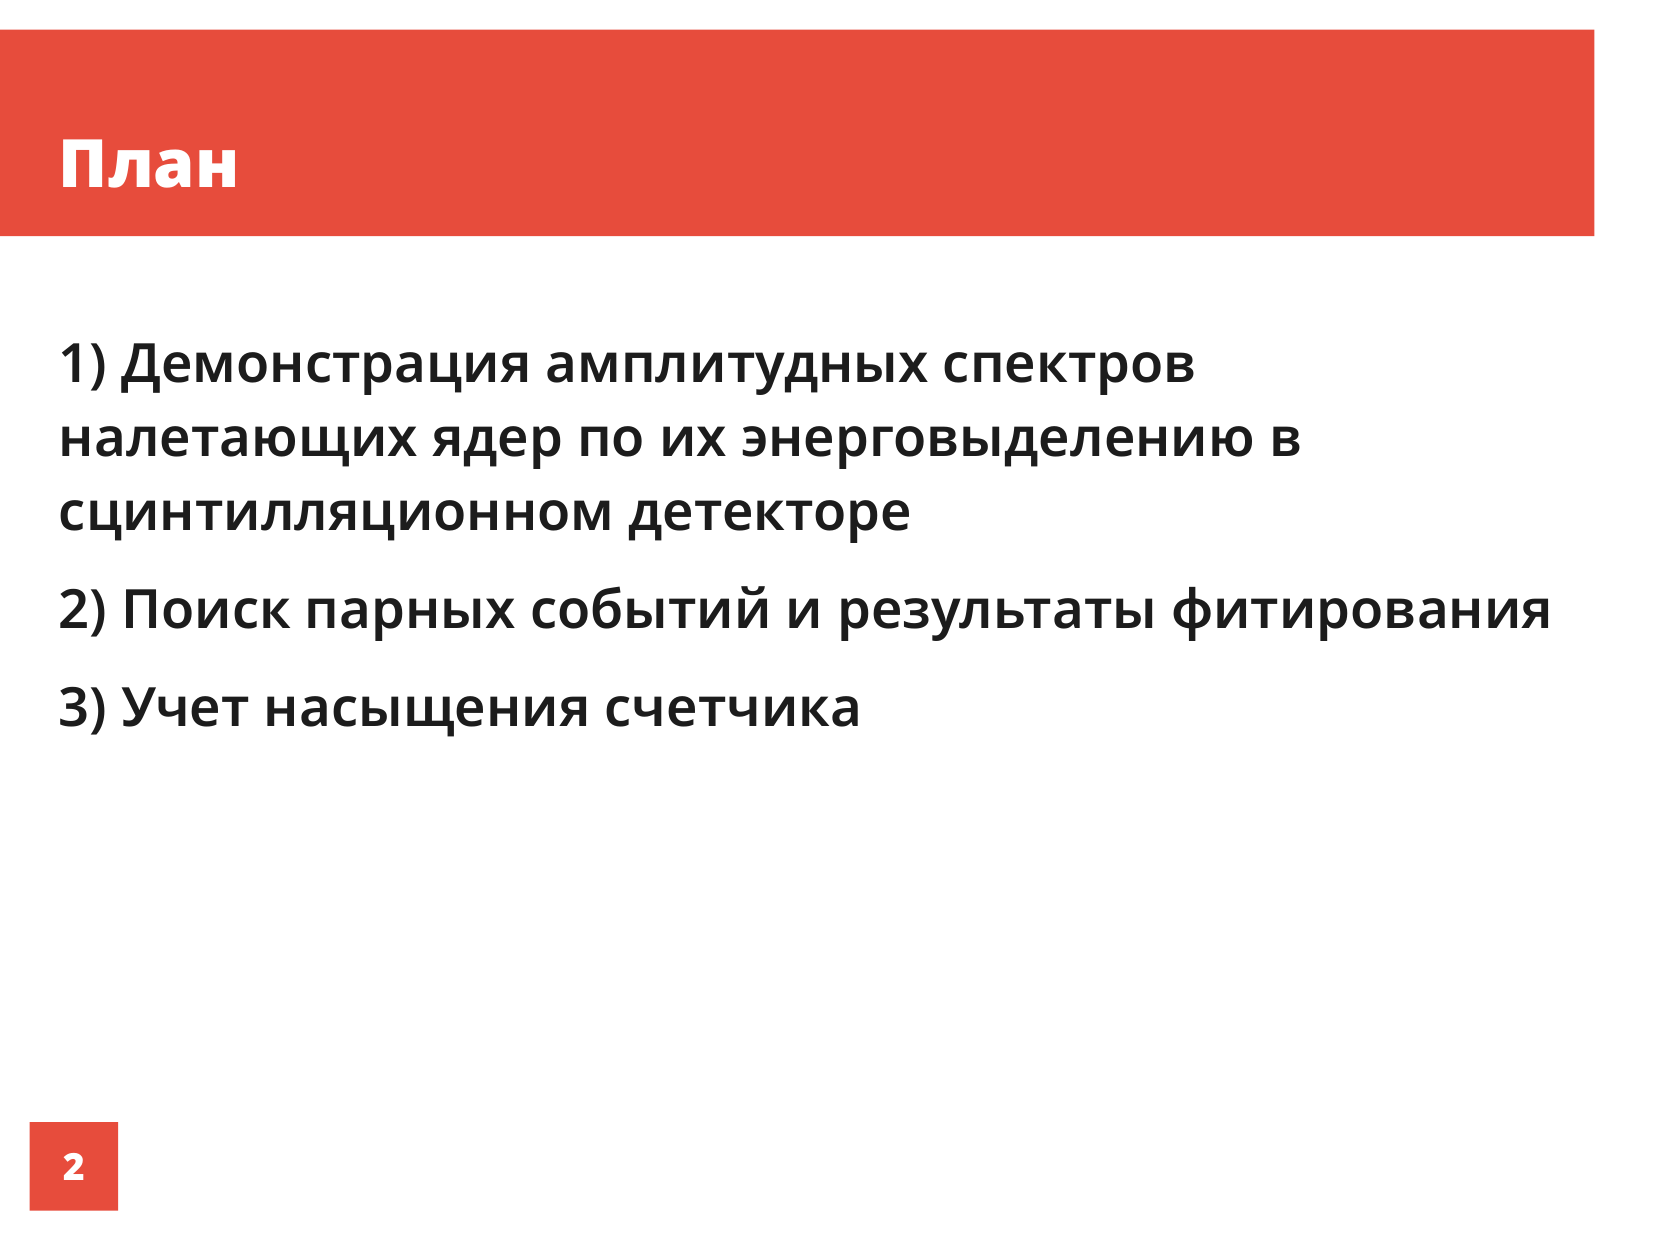

# План
1) Демонстрация амплитудных спектров налетающих ядер по их энерговыделению в сцинтилляционном детекторе
2) Поиск парных событий и результаты фитирования
3) Учет насыщения счетчика
2